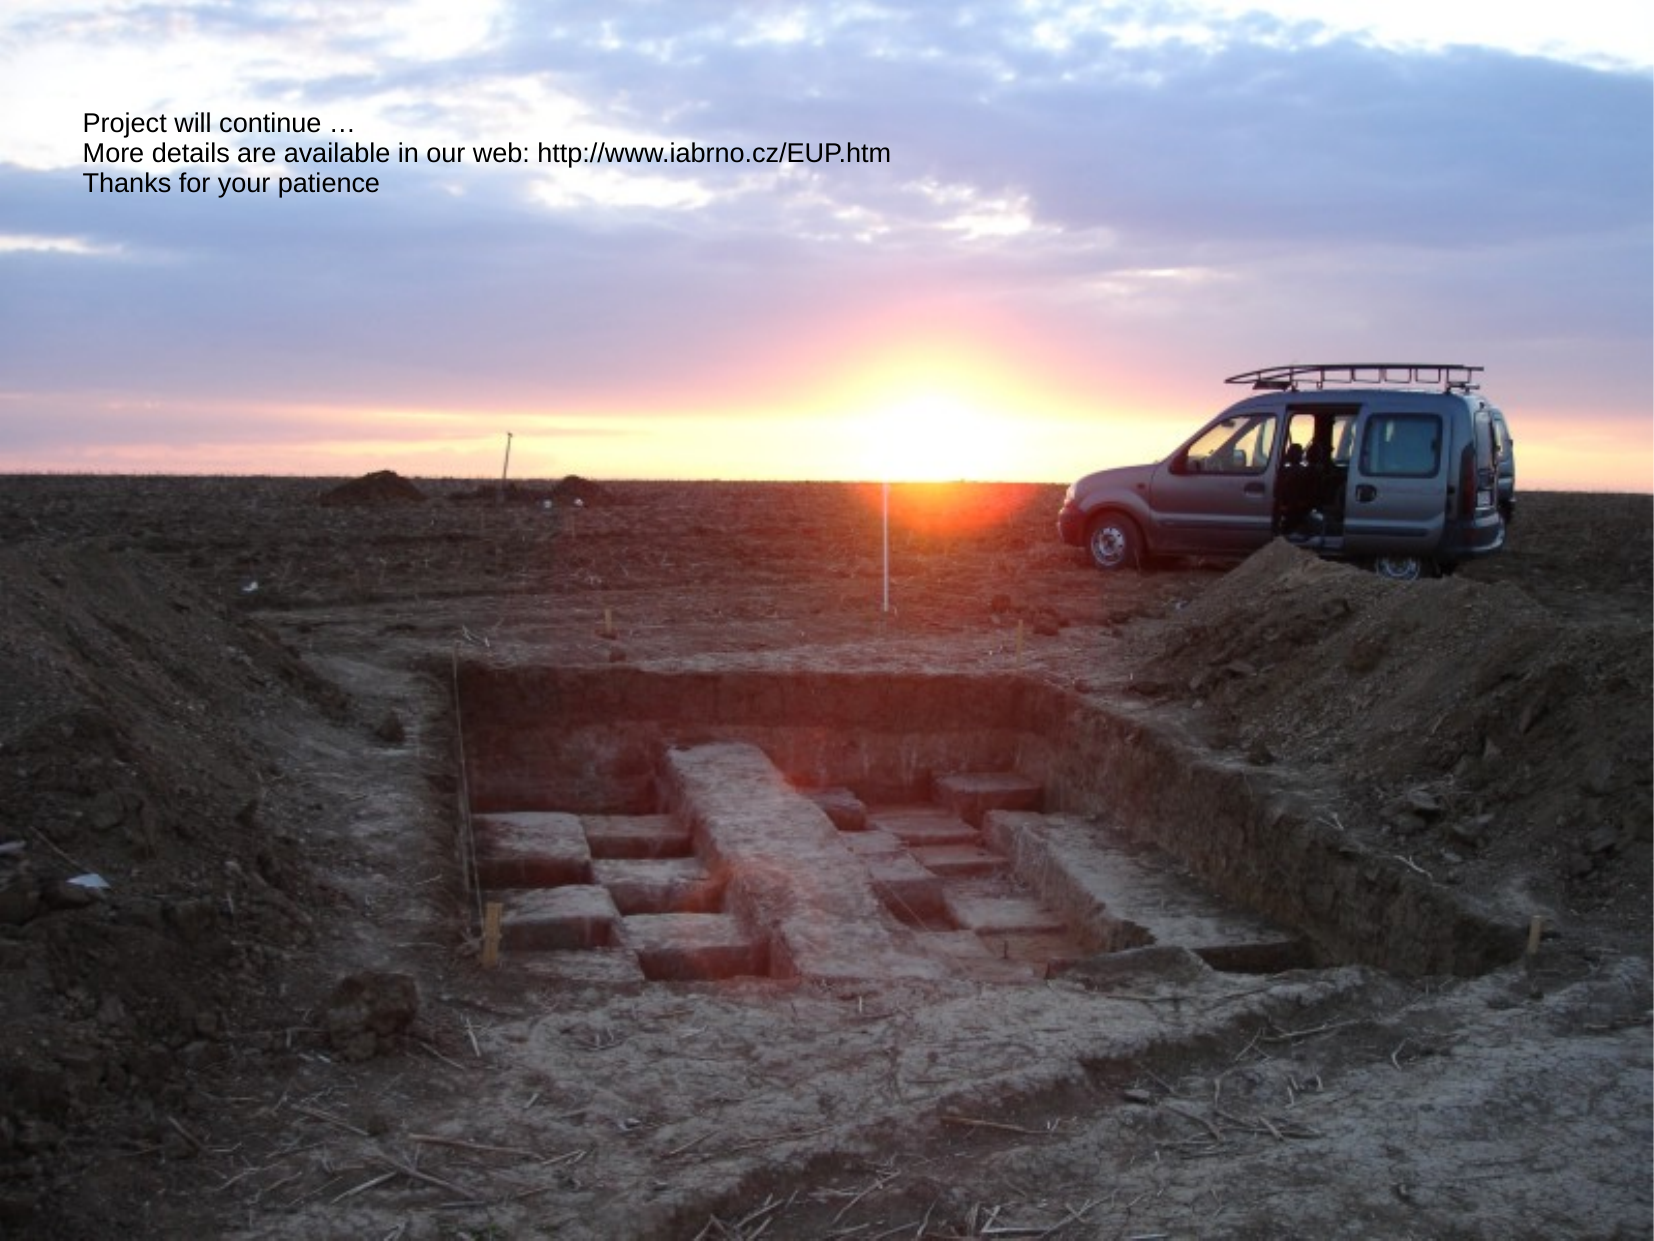

# Project will continue … More details are available in our web: http://www.iabrno.cz/EUP.htm Thanks for your patience